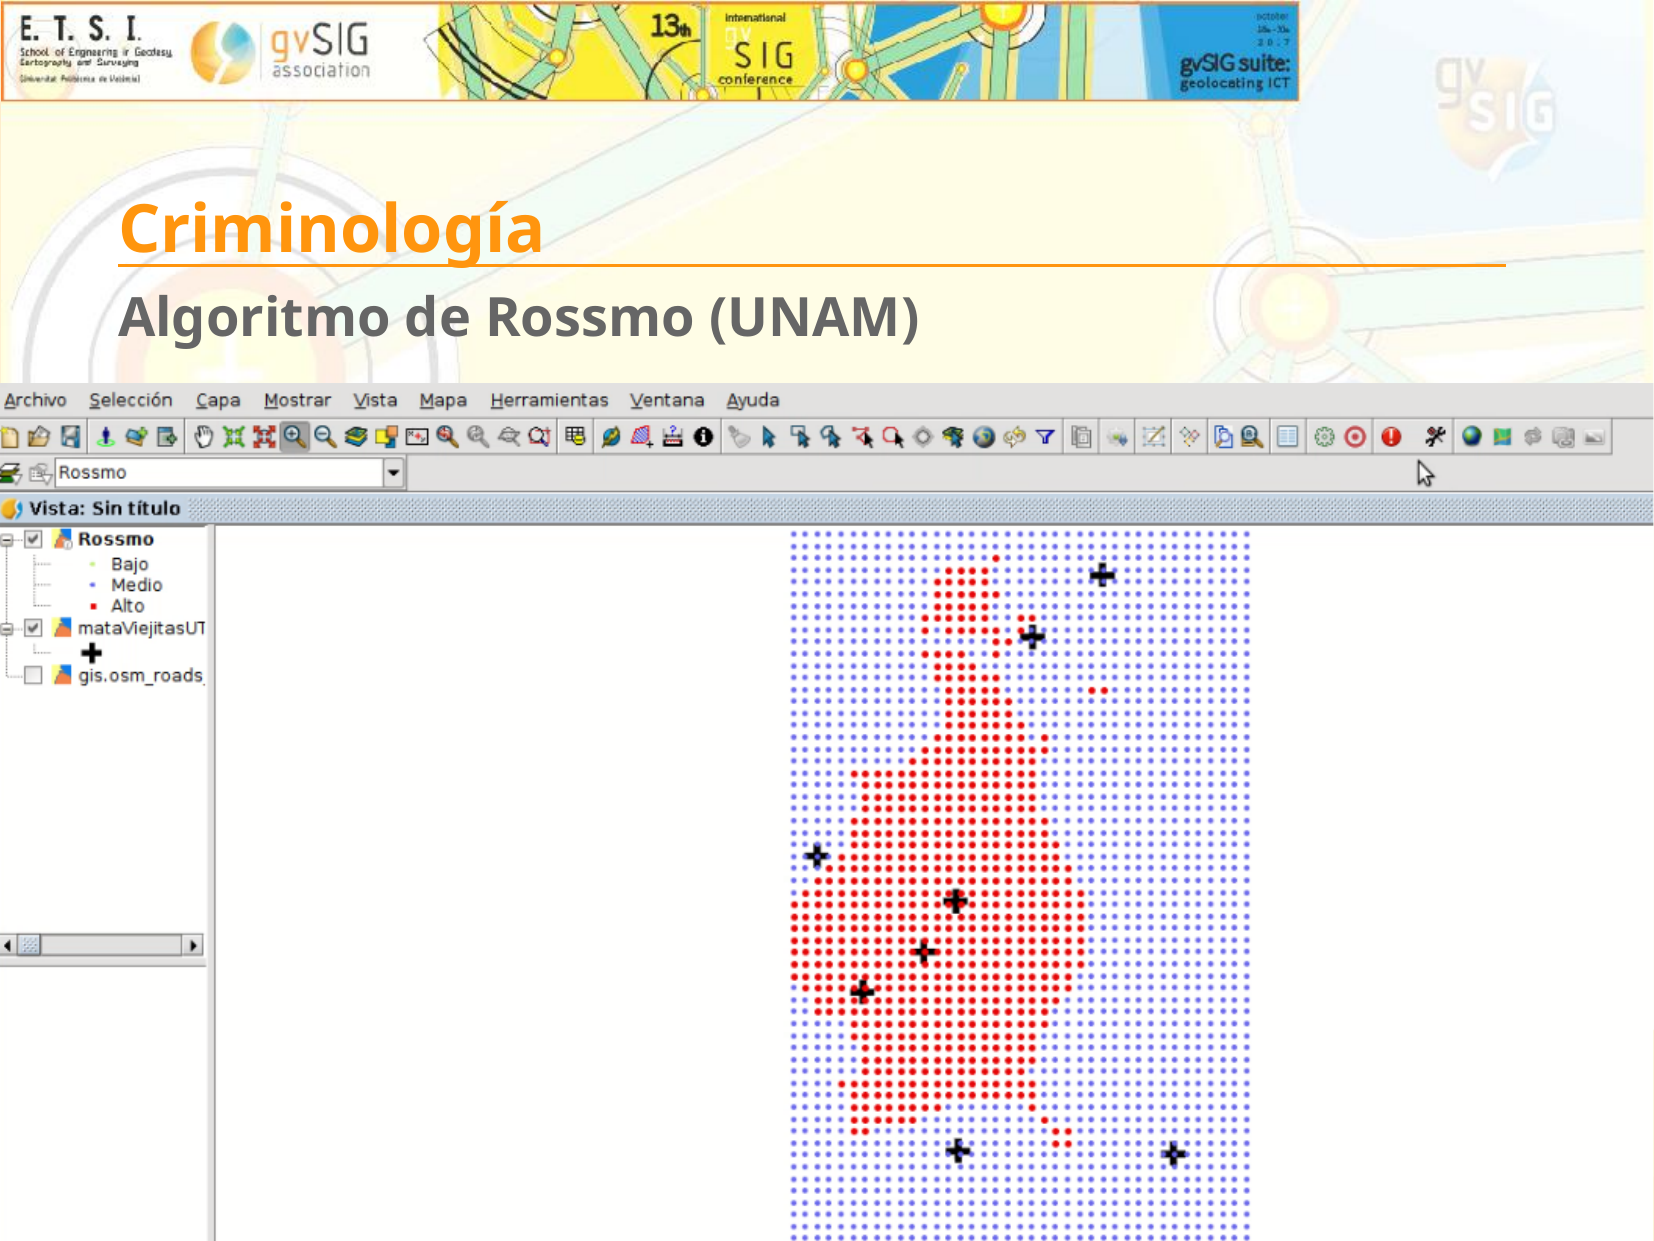

# Criminología
Algoritmo de Rossmo (UNAM)
Detección de asesinos en serie